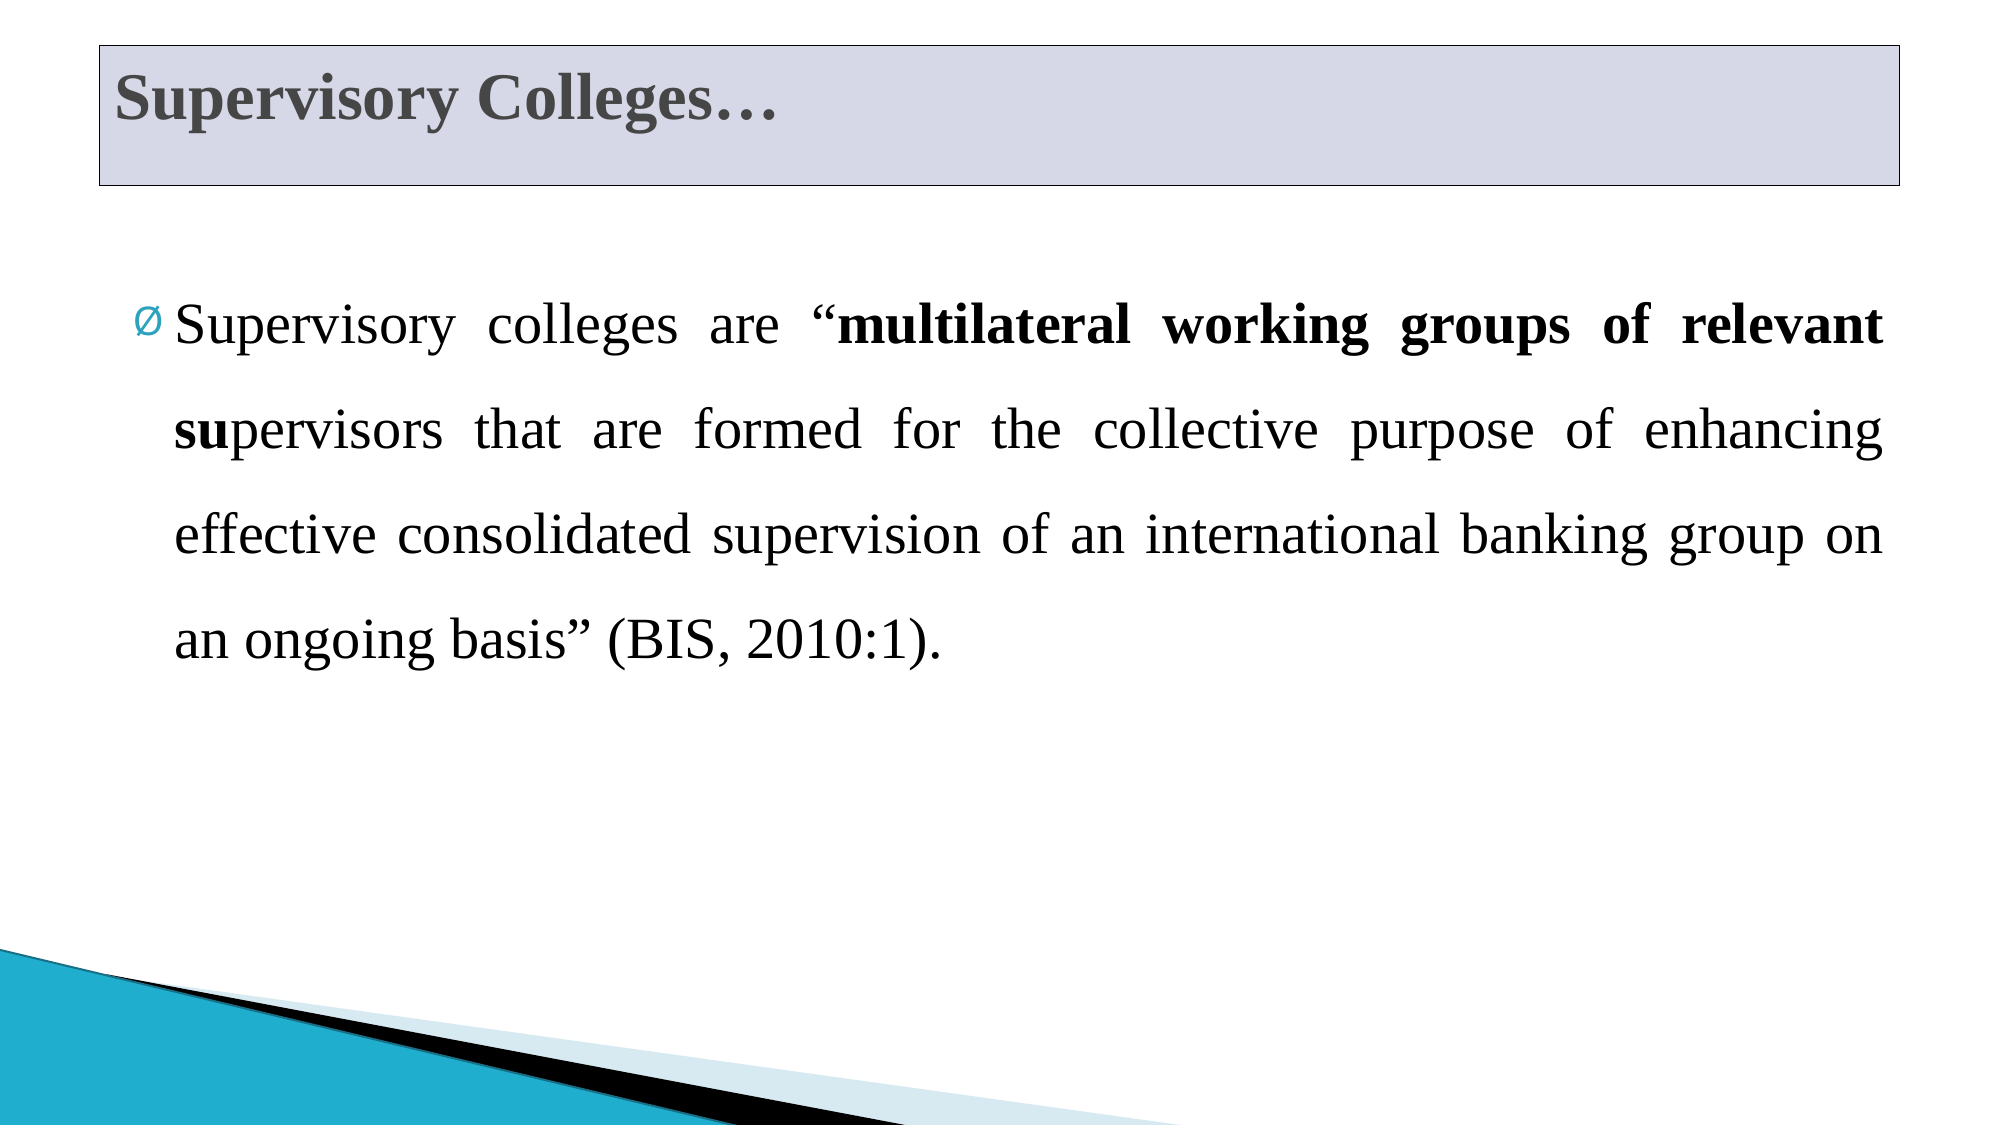

# Supervisory Colleges…
Supervisory colleges are “multilateral working groups of relevant supervisors that are formed for the collective purpose of enhancing effective consolidated supervision of an international banking group on an ongoing basis” (BIS, 2010:1).